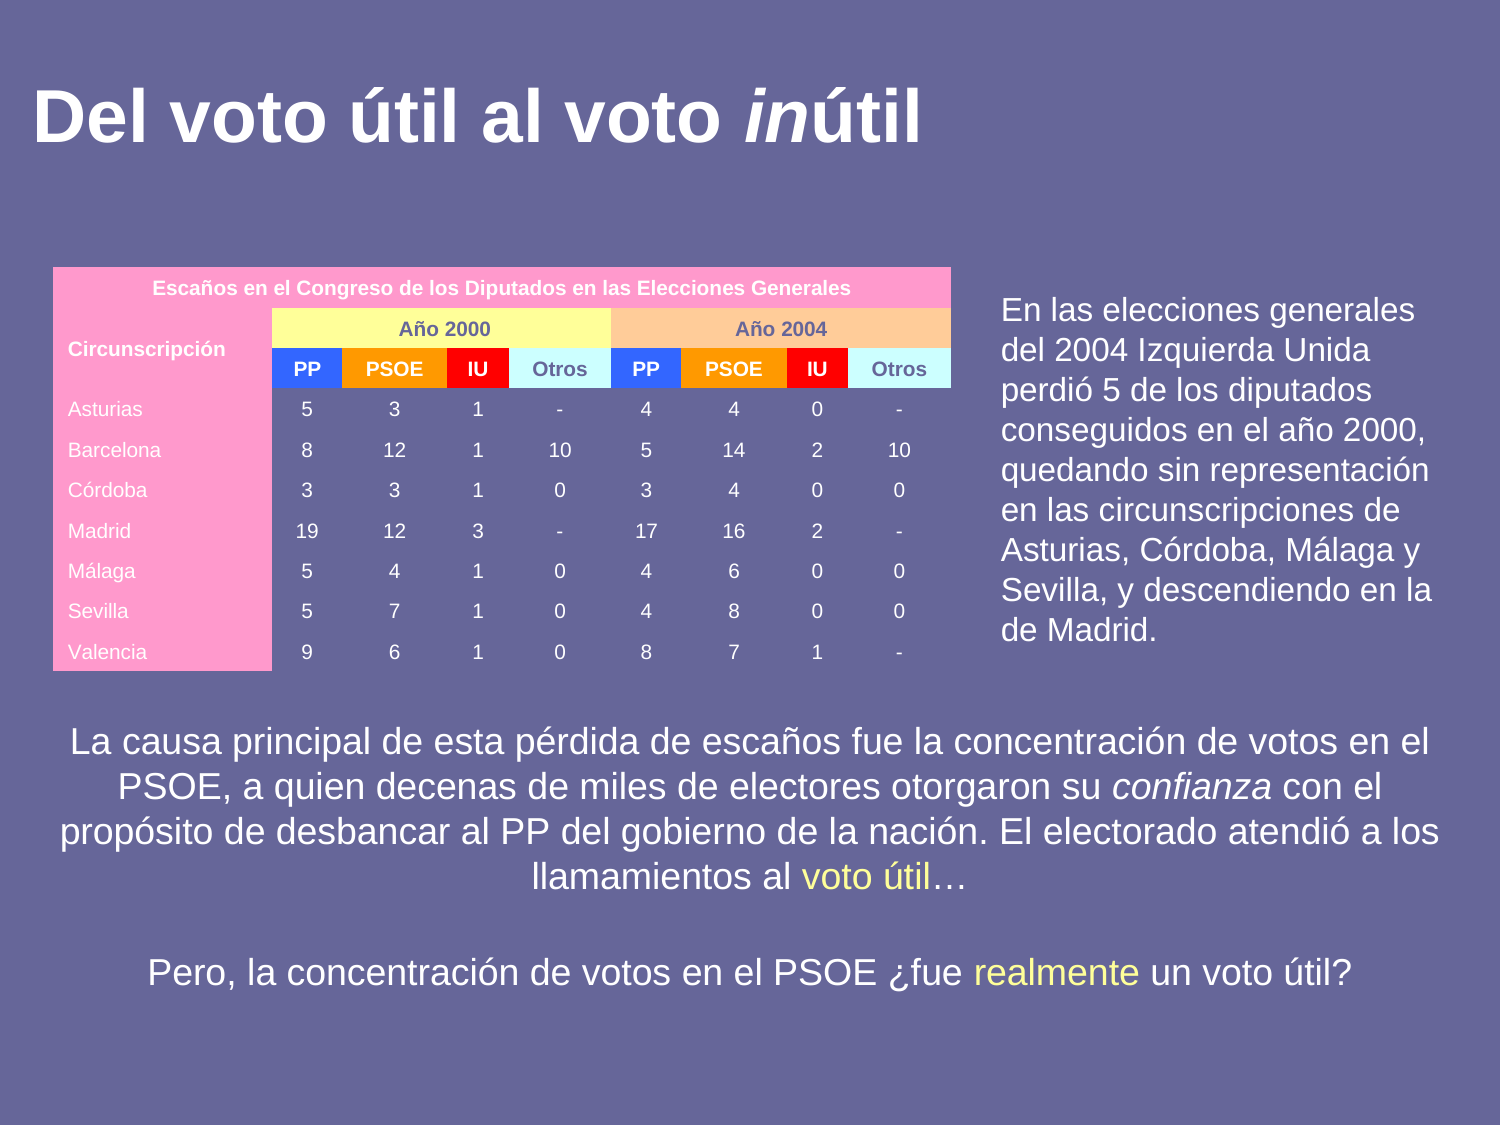

# Del voto útil al voto inútil
| Escaños en el Congreso de los Diputados en las Elecciones Generales | | | | | | | | |
| --- | --- | --- | --- | --- | --- | --- | --- | --- |
| Circunscripción | Año 2000 | | | | Año 2004 | | | |
| | PP | PSOE | IU | Otros | PP | PSOE | IU | Otros |
| Asturias | 5 | 3 | 1 | - | 4 | 4 | 0 | - |
| Barcelona | 8 | 12 | 1 | 10 | 5 | 14 | 2 | 10 |
| Córdoba | 3 | 3 | 1 | 0 | 3 | 4 | 0 | 0 |
| Madrid | 19 | 12 | 3 | - | 17 | 16 | 2 | - |
| Málaga | 5 | 4 | 1 | 0 | 4 | 6 | 0 | 0 |
| Sevilla | 5 | 7 | 1 | 0 | 4 | 8 | 0 | 0 |
| Valencia | 9 | 6 | 1 | 0 | 8 | 7 | 1 | - |
En las elecciones generales del 2004 Izquierda Unida perdió 5 de los diputados conseguidos en el año 2000, quedando sin representación en las circunscripciones de Asturias, Córdoba, Málaga y Sevilla, y descendiendo en la de Madrid.
La causa principal de esta pérdida de escaños fue la concentración de votos en el PSOE, a quien decenas de miles de electores otorgaron su confianza con el propósito de desbancar al PP del gobierno de la nación. El electorado atendió a los llamamientos al voto útil…
Pero, la concentración de votos en el PSOE ¿fue realmente un voto útil?